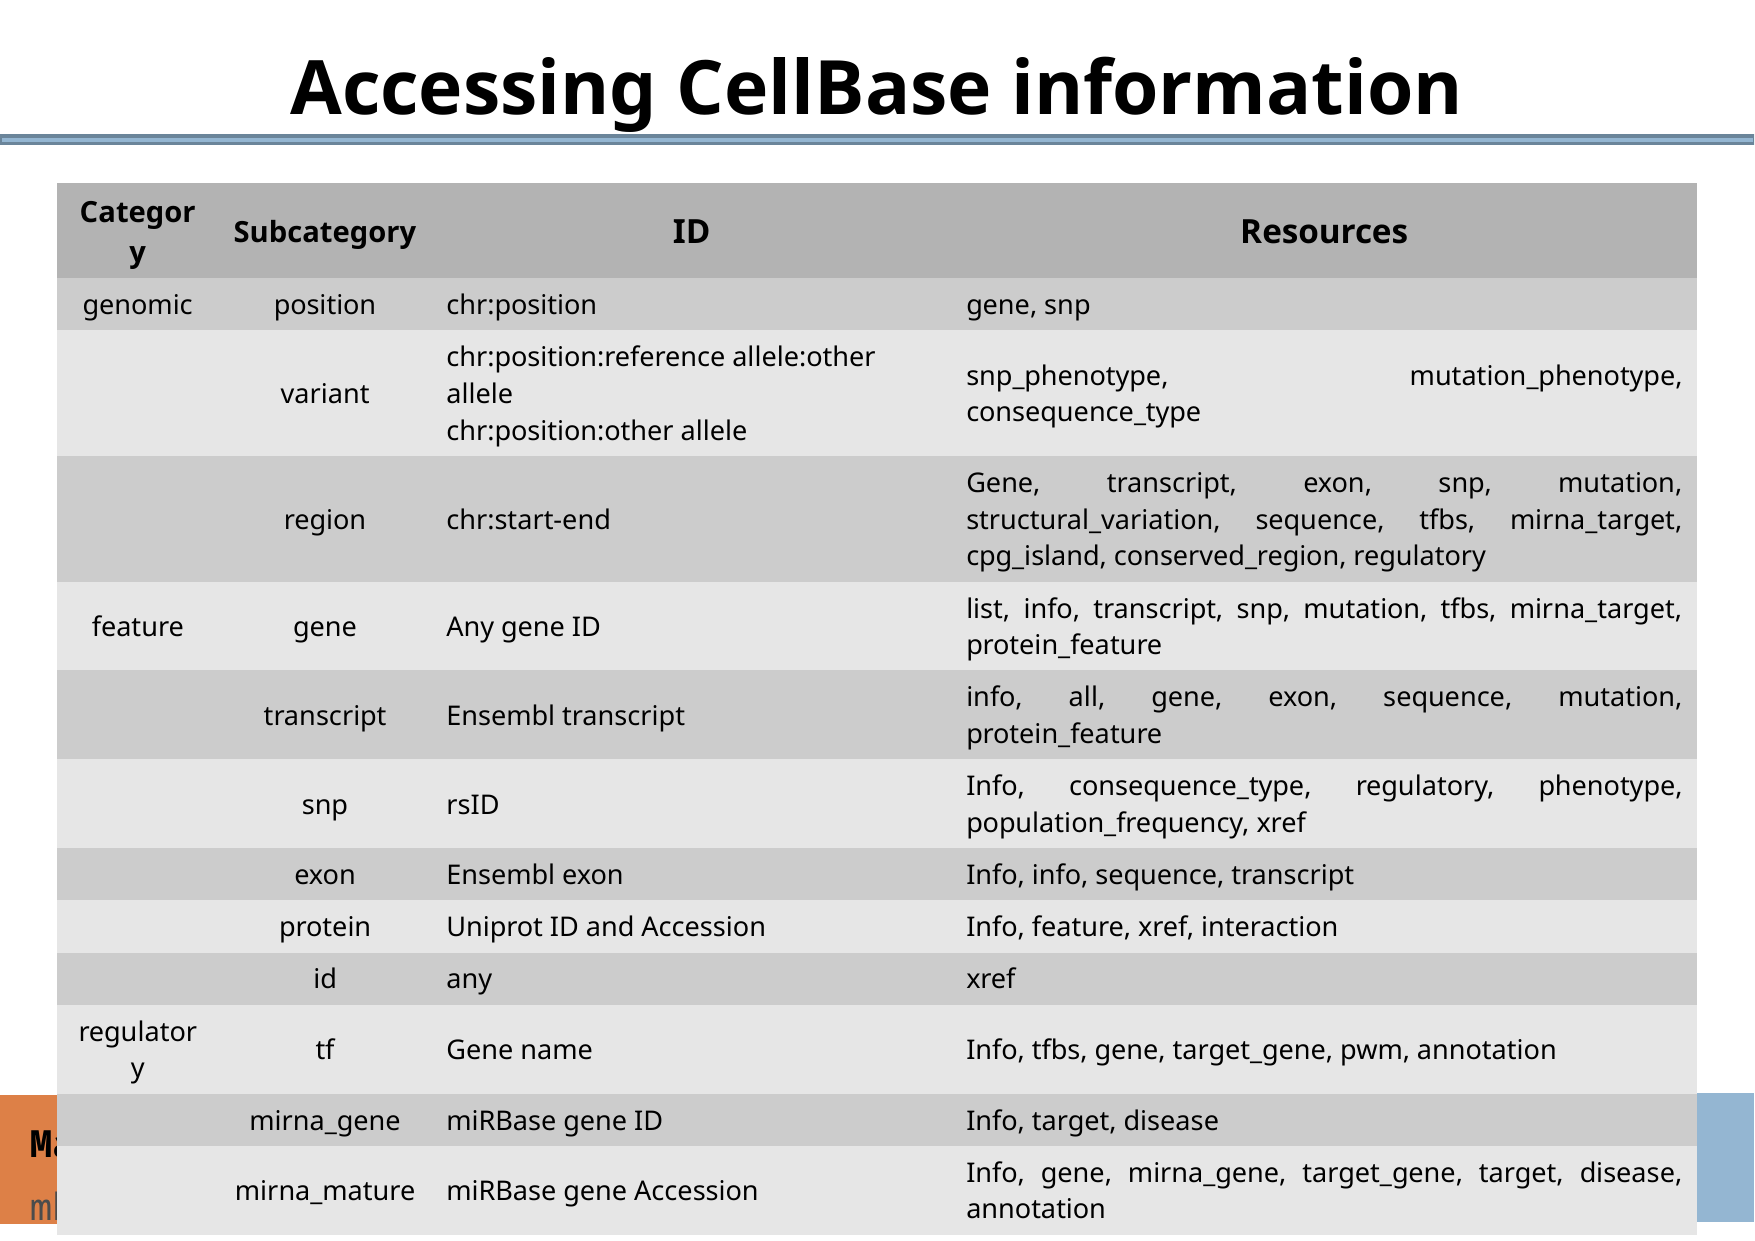

Accessing CellBase information
| Category | Subcategory | ID | Resources |
| --- | --- | --- | --- |
| genomic | position | chr:position | gene, snp |
| | variant | chr:position:reference allele:other allele chr:position:other allele | snp\_phenotype, mutation\_phenotype, consequence\_type |
| | region | chr:start-end | Gene, transcript, exon, snp, mutation, structural\_variation, sequence, tfbs, mirna\_target, cpg\_island, conserved\_region, regulatory |
| feature | gene | Any gene ID | list, info, transcript, snp, mutation, tfbs, mirna\_target, protein\_feature |
| | transcript | Ensembl transcript | info, all, gene, exon, sequence, mutation, protein\_feature |
| | snp | rsID | Info, consequence\_type, regulatory, phenotype, population\_frequency, xref |
| | exon | Ensembl exon | Info, info, sequence, transcript |
| | protein | Uniprot ID and Accession | Info, feature, xref, interaction |
| | id | any | xref |
| regulatory | tf | Gene name | Info, tfbs, gene, target\_gene, pwm, annotation |
| | mirna\_gene | miRBase gene ID | Info, target, disease |
| | mirna\_mature | miRBase gene Accession | Info, gene, mirna\_gene, target\_gene, target, disease, annotation |
Marta Bleda
mbleda@cipf.es